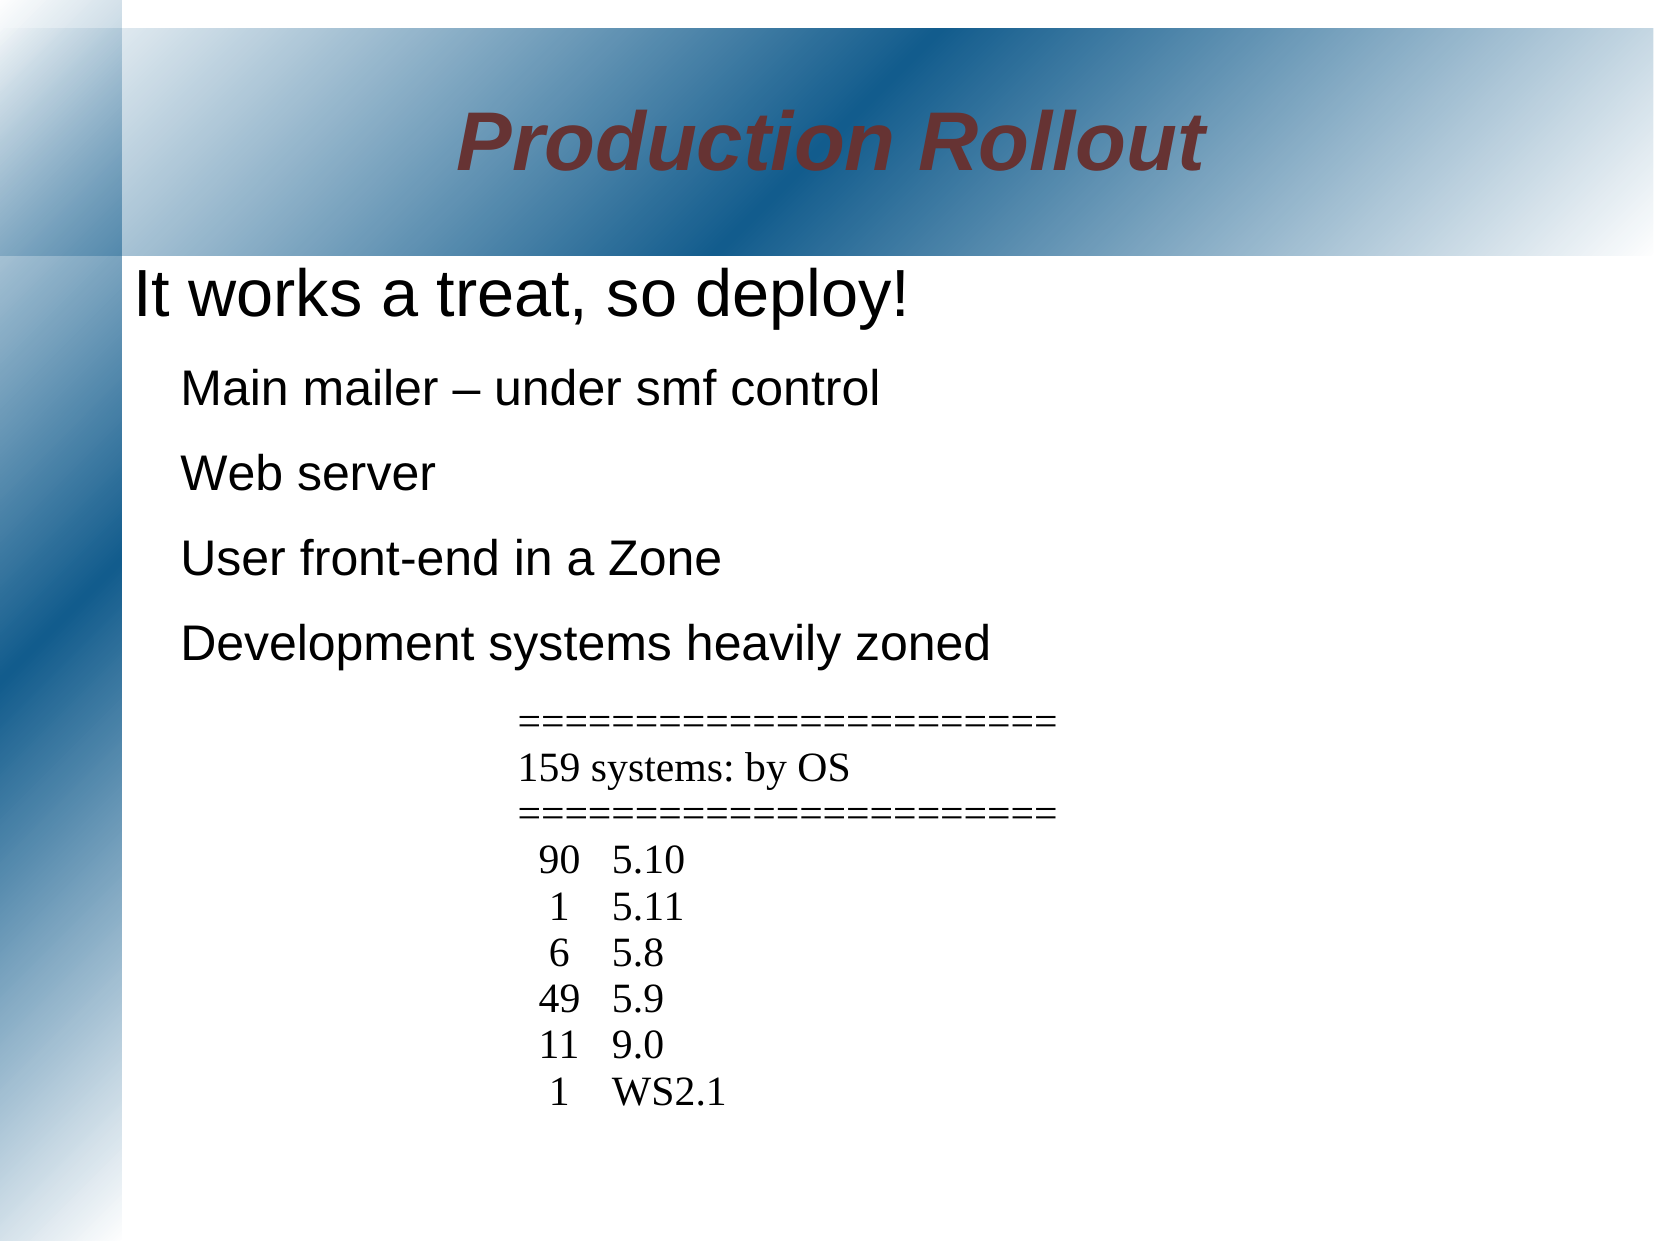

# Production Rollout
It works a treat, so deploy!
Main mailer – under smf control
Web server
User front-end in a Zone
Development systems heavily zoned
=======================
159 systems: by OS
=======================
 90 5.10
 1 5.11
 6 5.8
 49 5.9
 11 9.0
 1 WS2.1